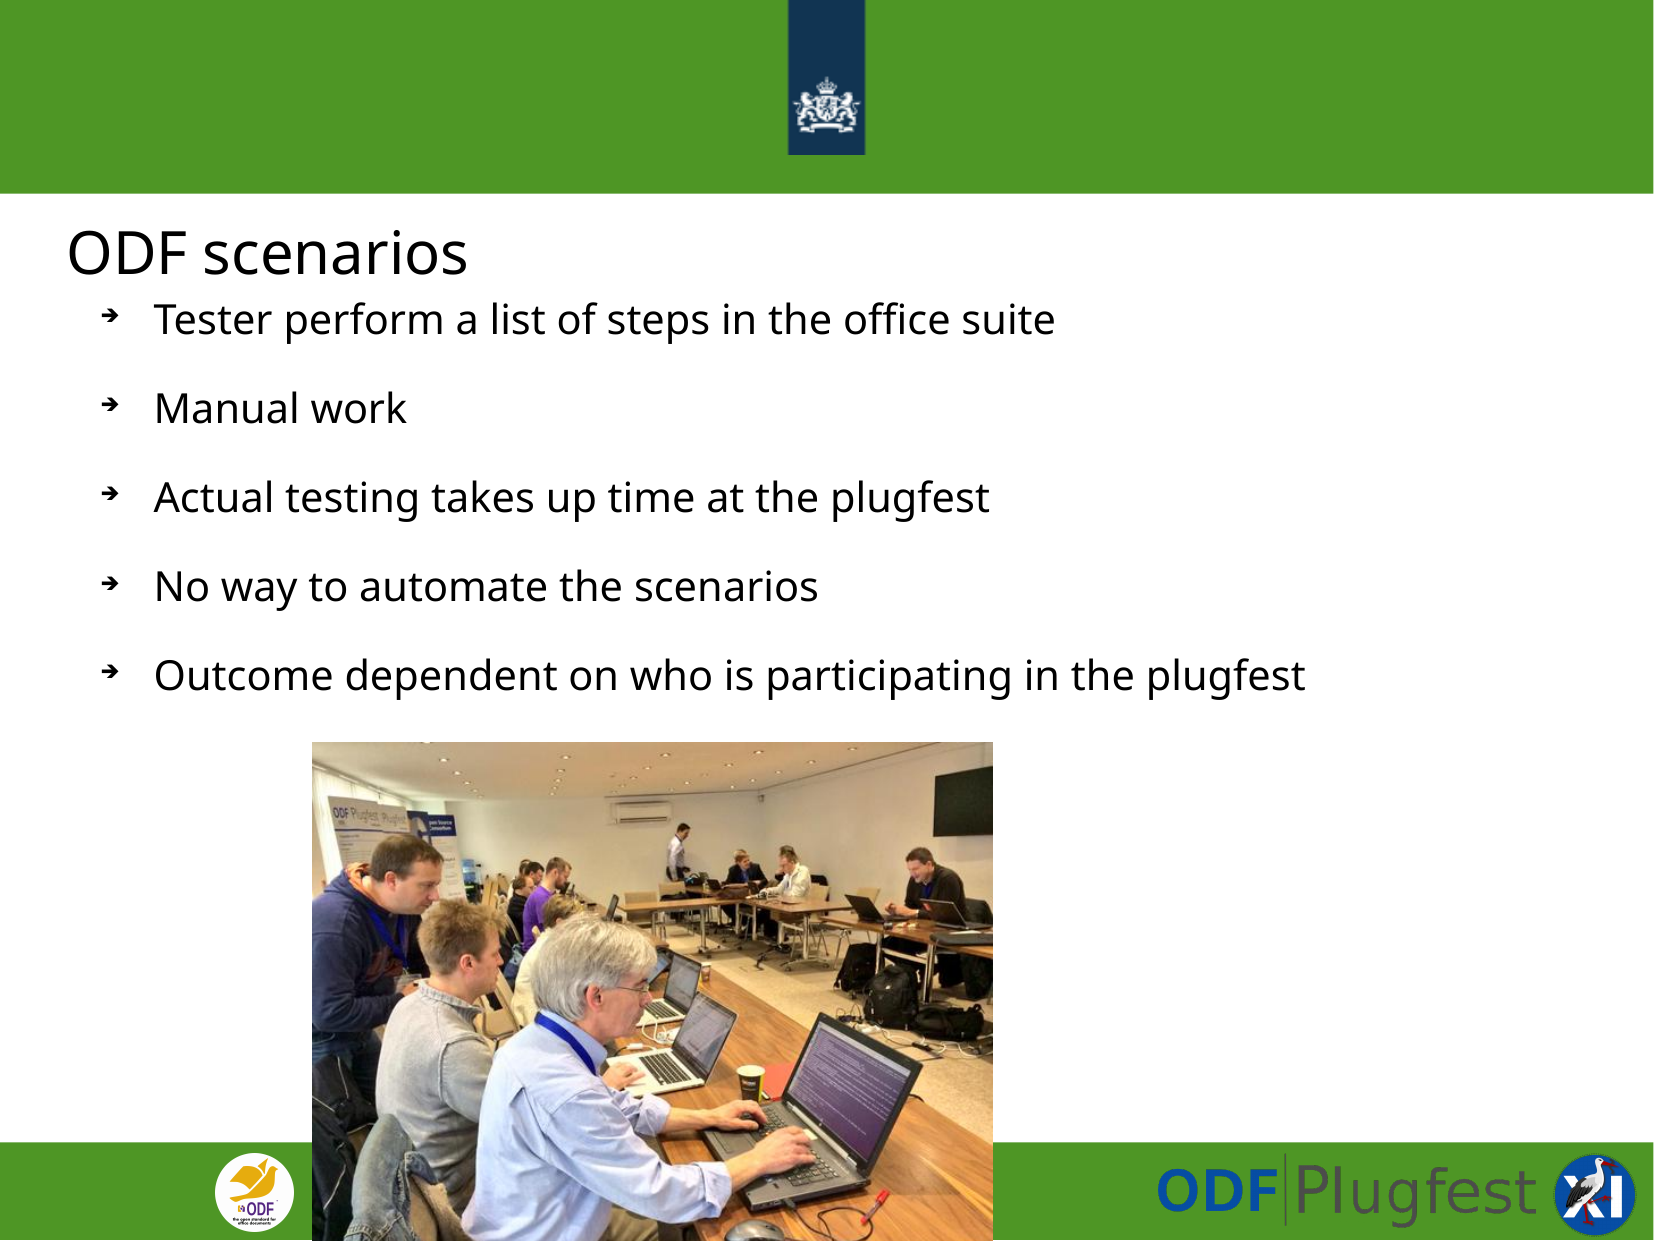

# ODF scenarios
Tester perform a list of steps in the office suite
Manual work
Actual testing takes up time at the plugfest
No way to automate the scenarios
Outcome dependent on who is participating in the plugfest